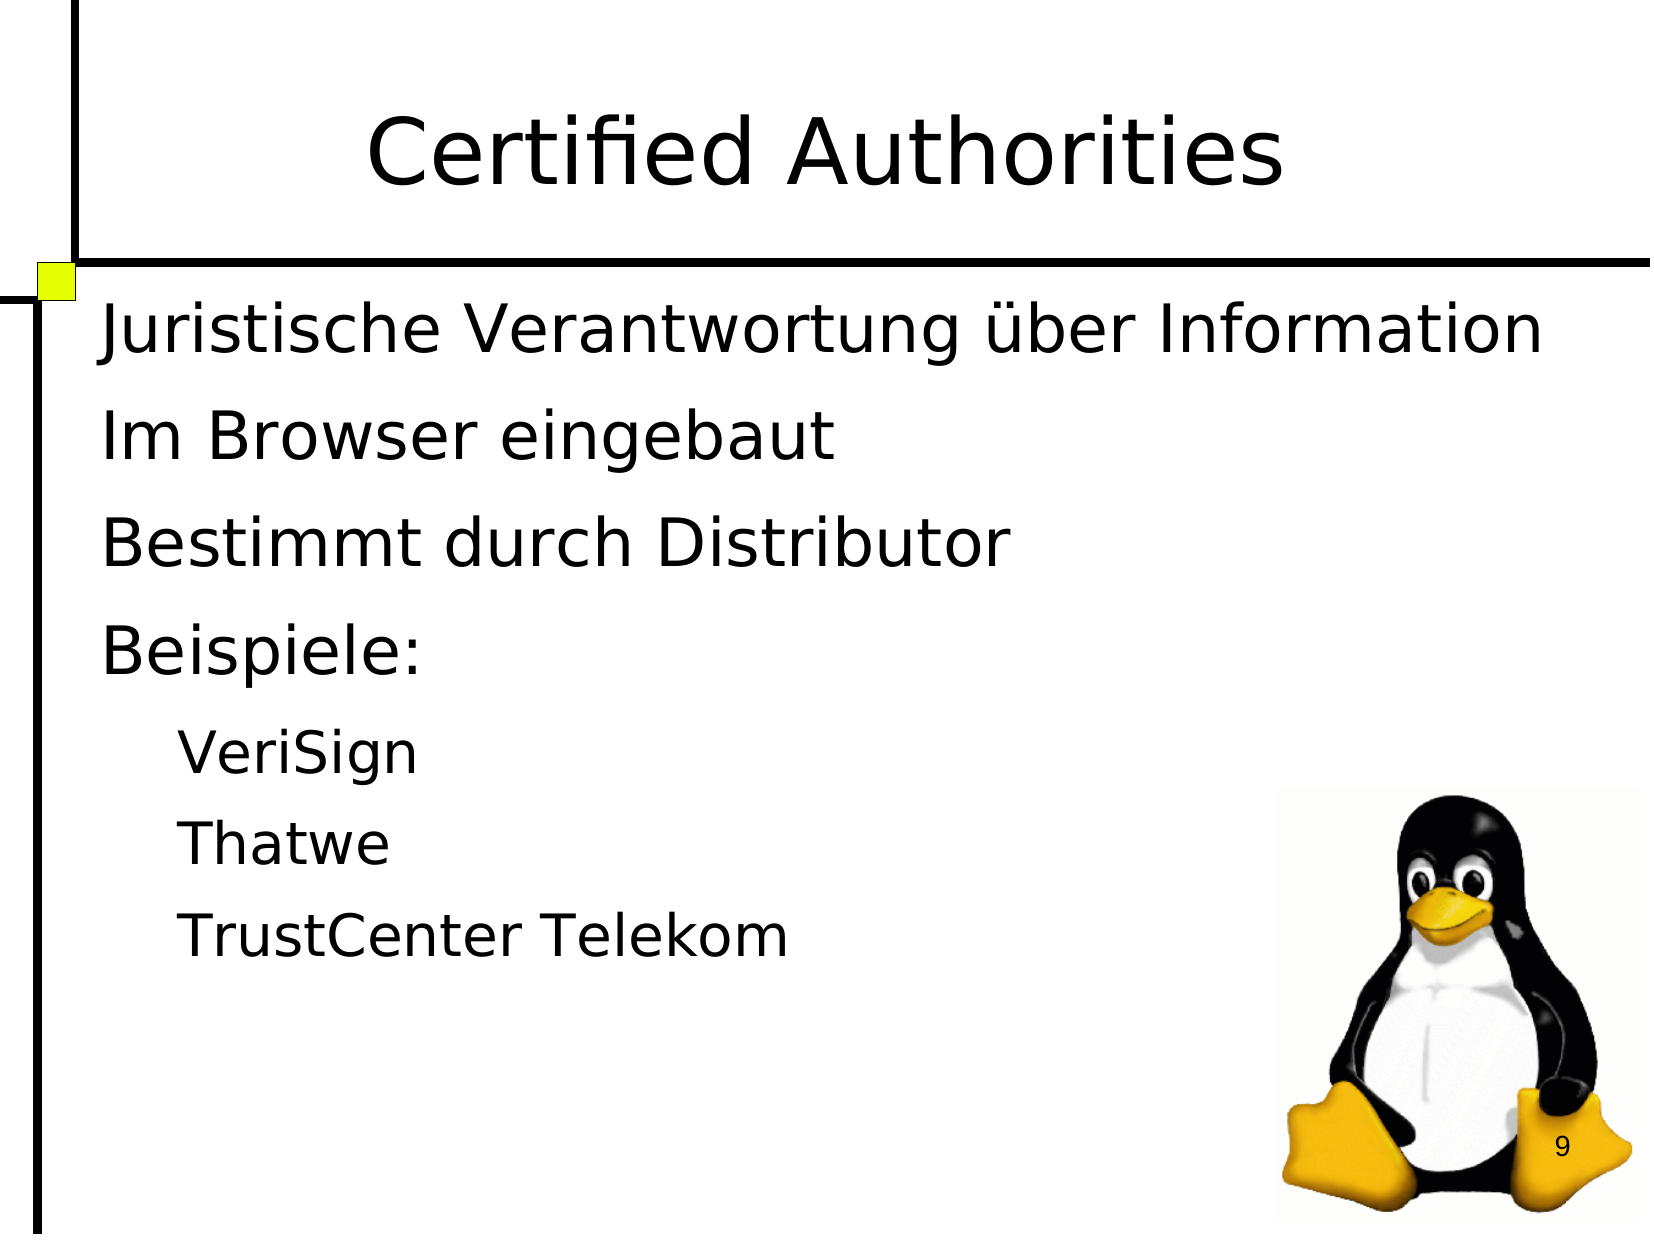

# Certified Authorities
Juristische Verantwortung über Information
Im Browser eingebaut
Bestimmt durch Distributor
Beispiele:
VeriSign
Thatwe
TrustCenter Telekom
9